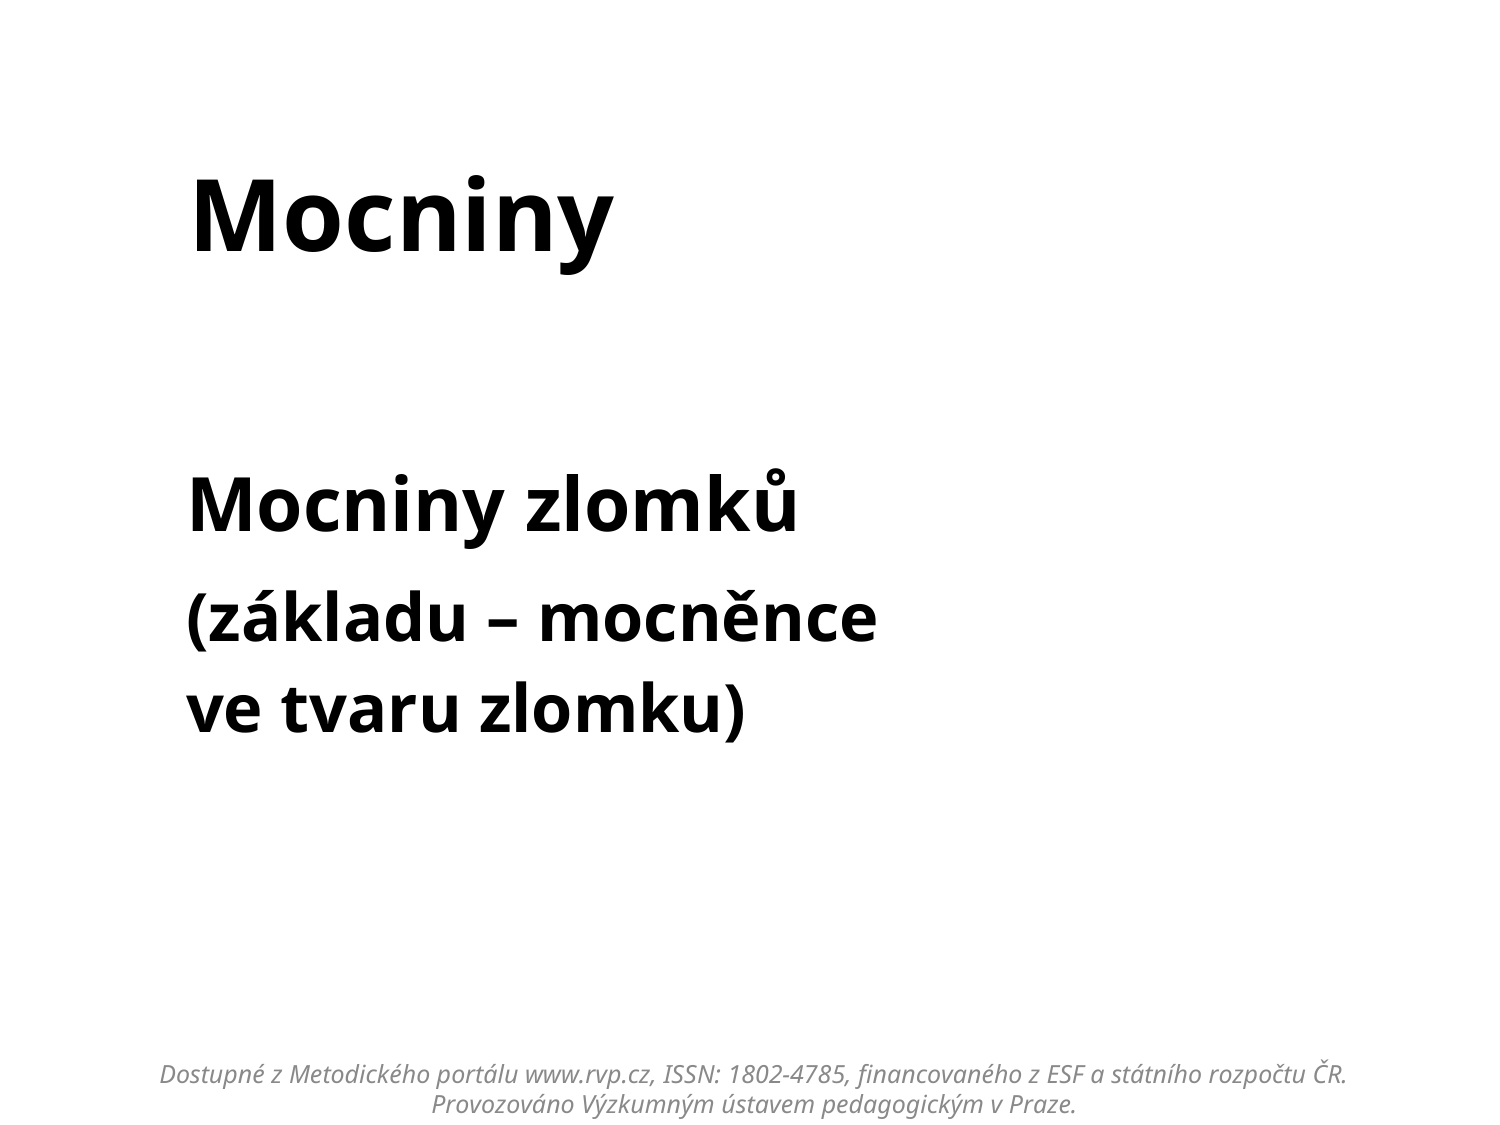

# Mocniny
Mocniny zlomků
(základu – mocněnce
ve tvaru zlomku)